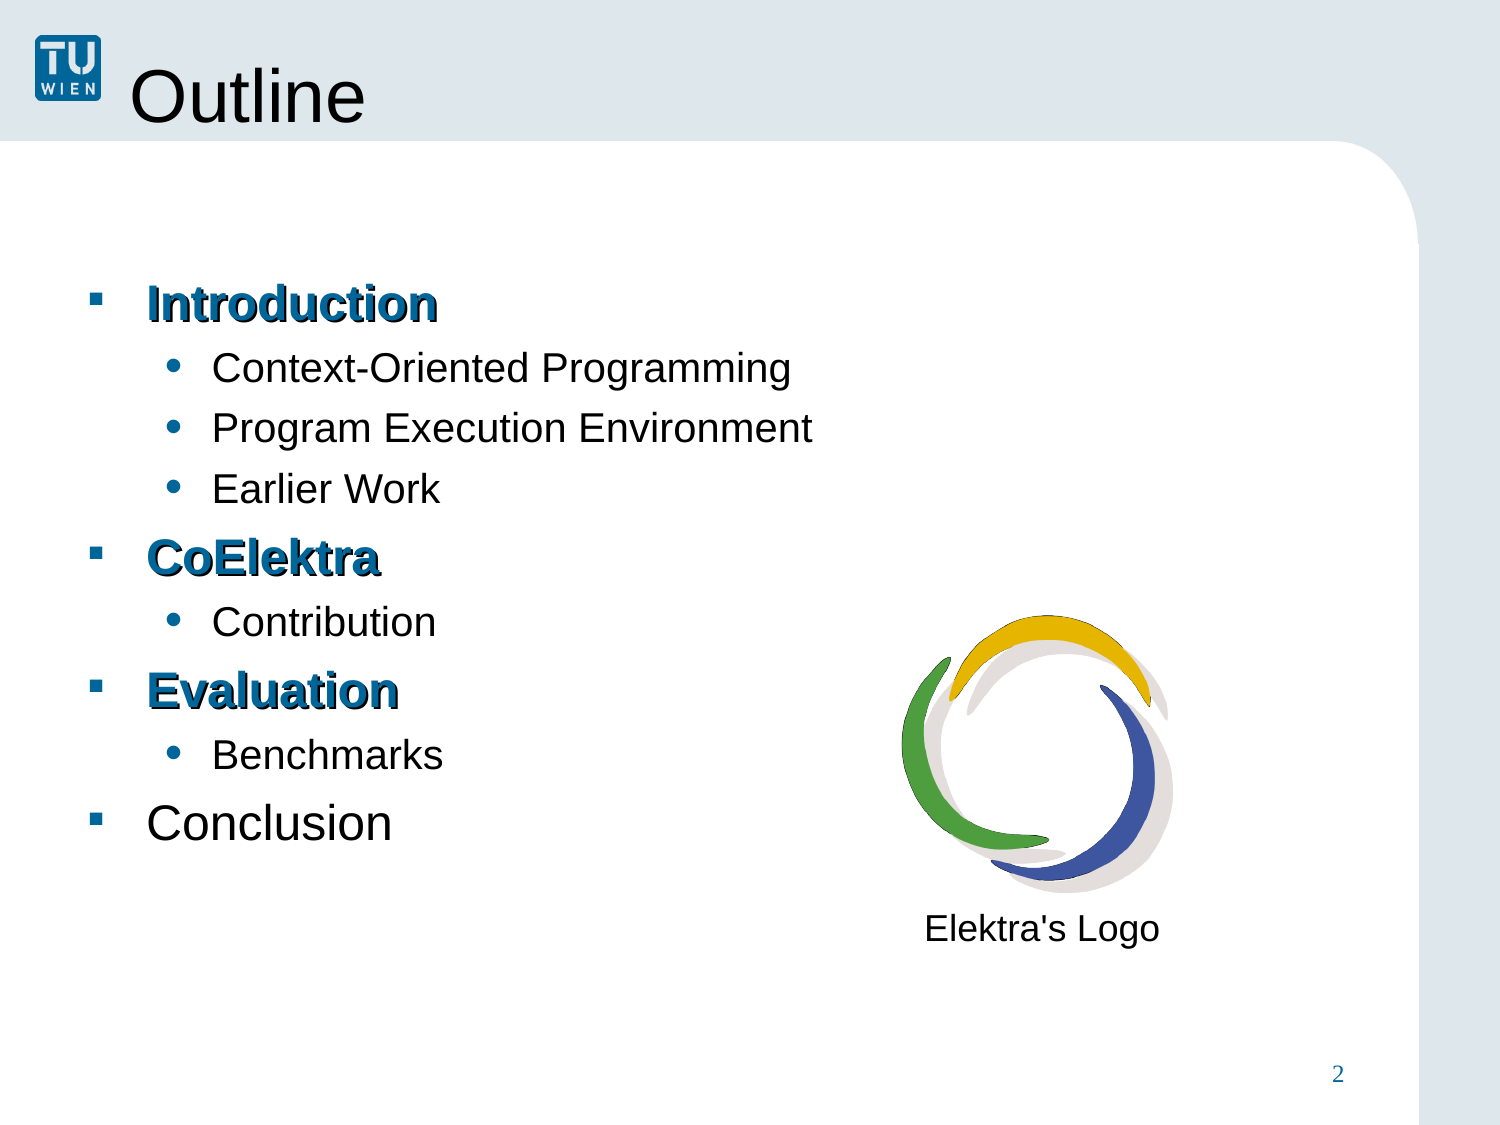

# Outline
Introduction
Context-Oriented Programming
Program Execution Environment
Earlier Work
CoElektra
Contribution
Evaluation
Benchmarks
Conclusion
Elektra's Logo
2